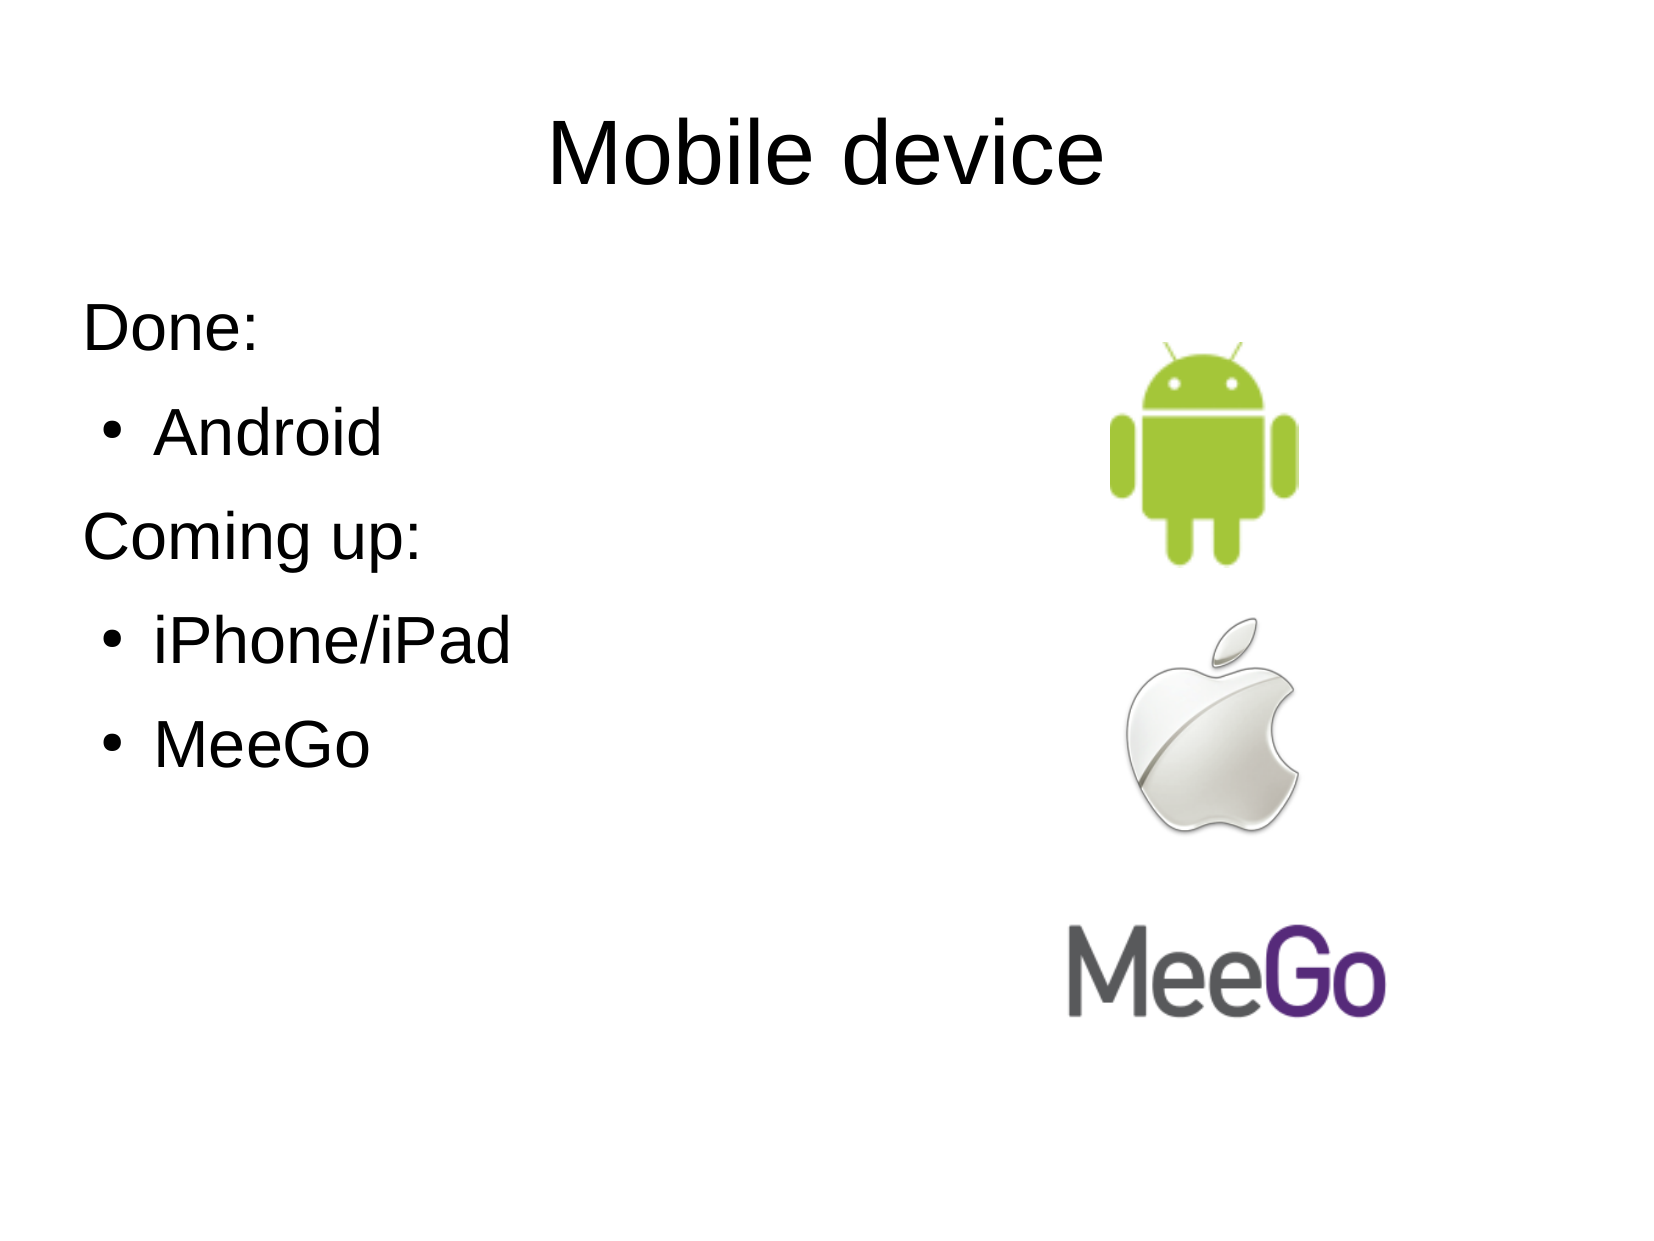

# Mobile device
Done:
Android
Coming up:
iPhone/iPad
MeeGo